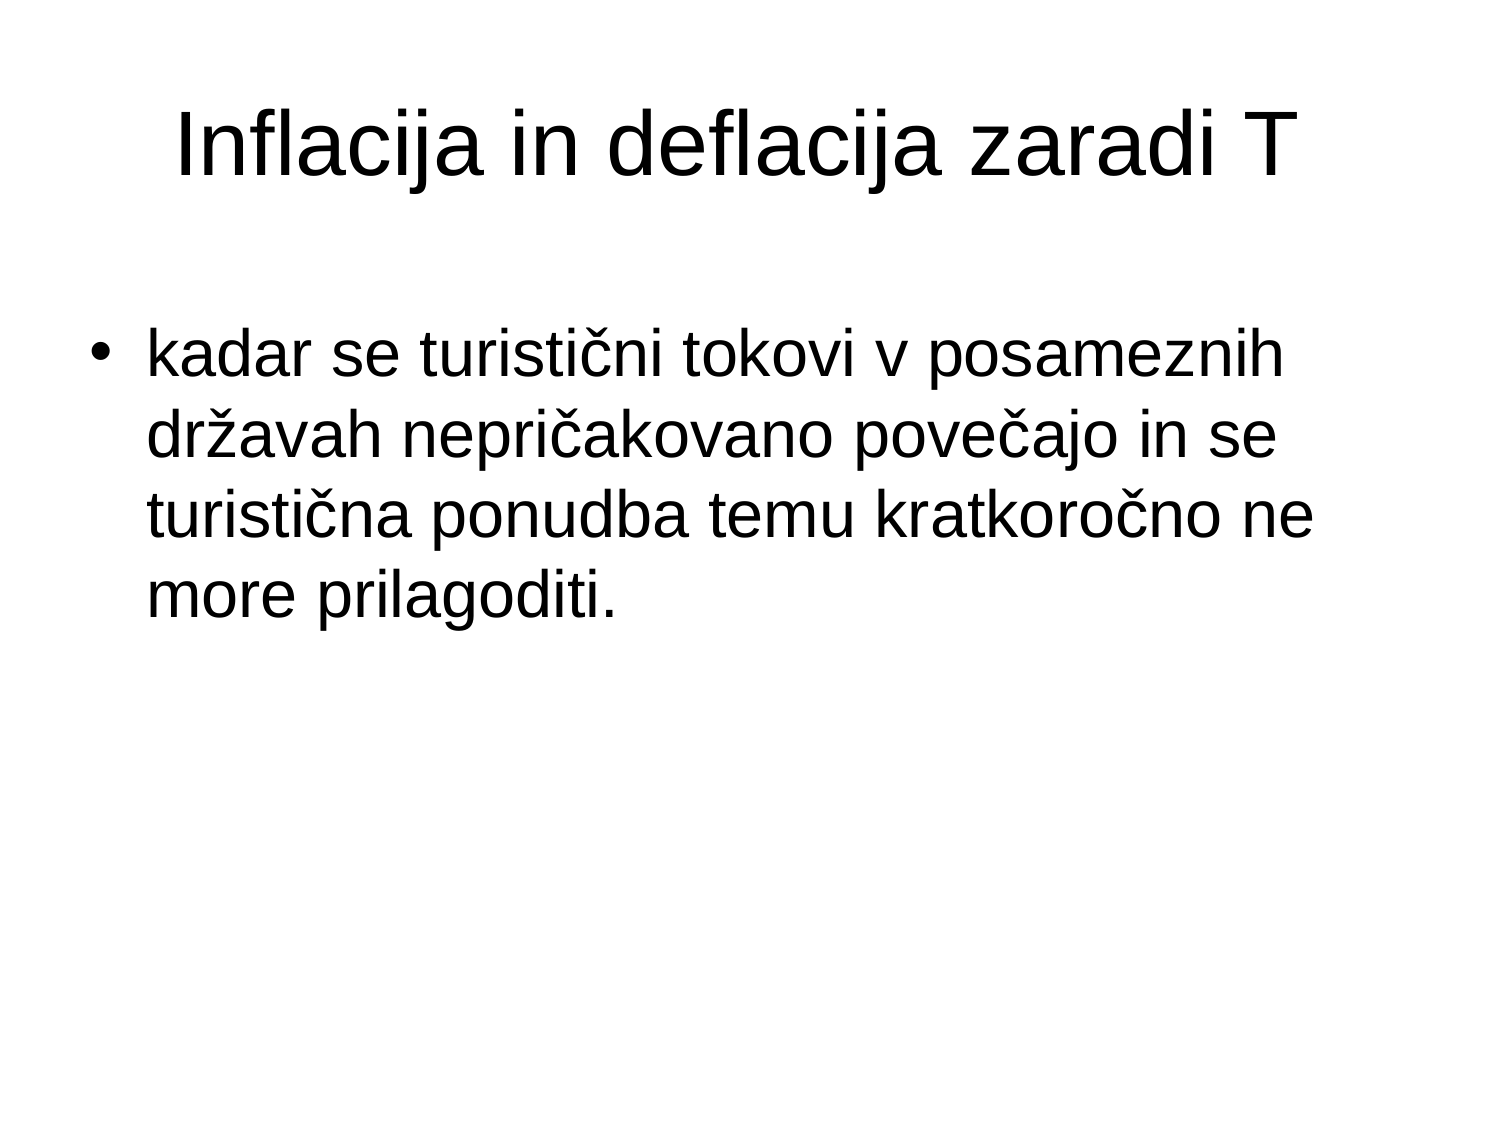

# Inflacija in deflacija zaradi T
kadar se turistični tokovi v posameznih državah nepričakovano povečajo in se turistična ponudba temu kratkoročno ne more prilagoditi.